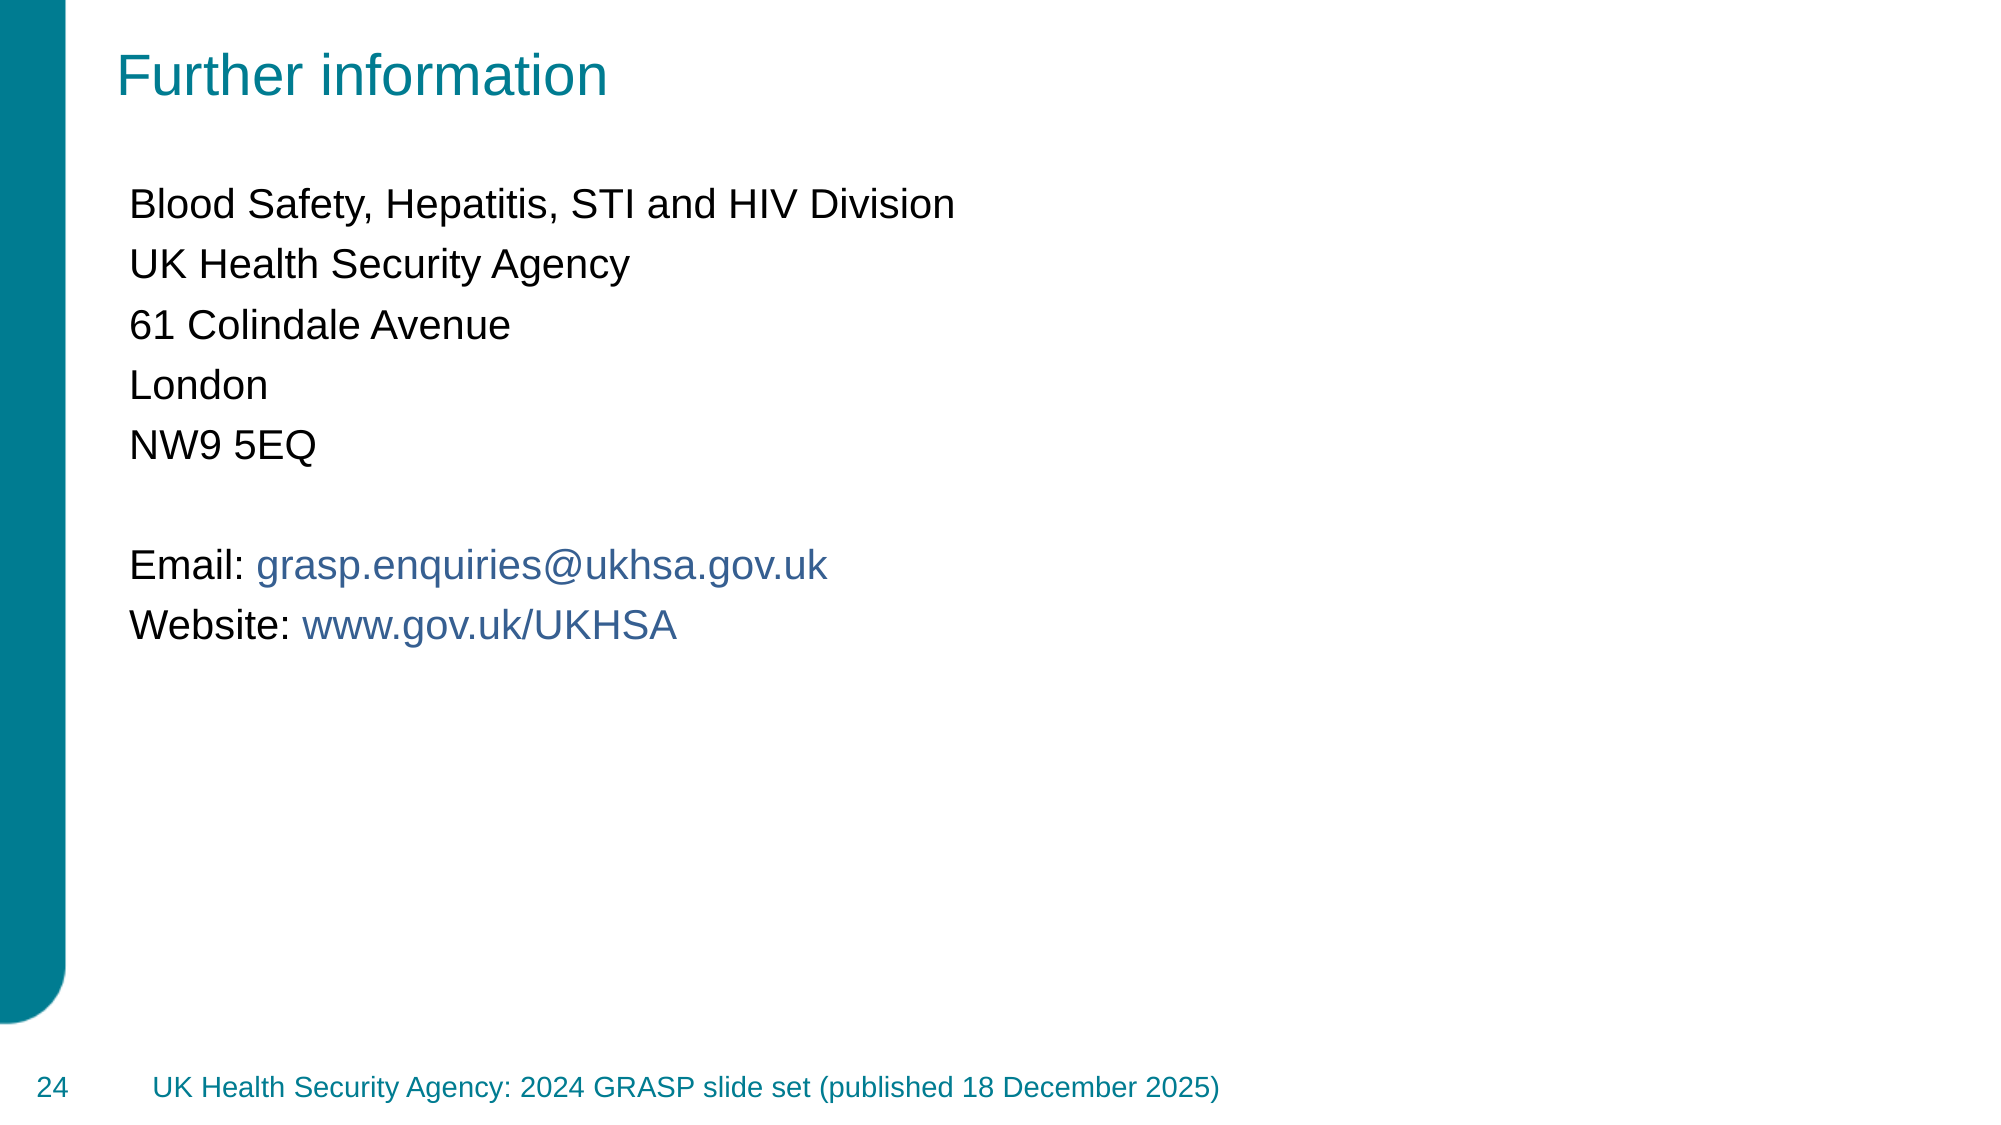

# Further information
Blood Safety, Hepatitis, STI and HIV Division
UK Health Security Agency
61 Colindale Avenue
London
NW9 5EQ
Email: grasp.enquiries@ukhsa.gov.uk
Website: www.gov.uk/UKHSA
UK Health Security Agency: 2024 GRASP slide set (published 18 December 2025)